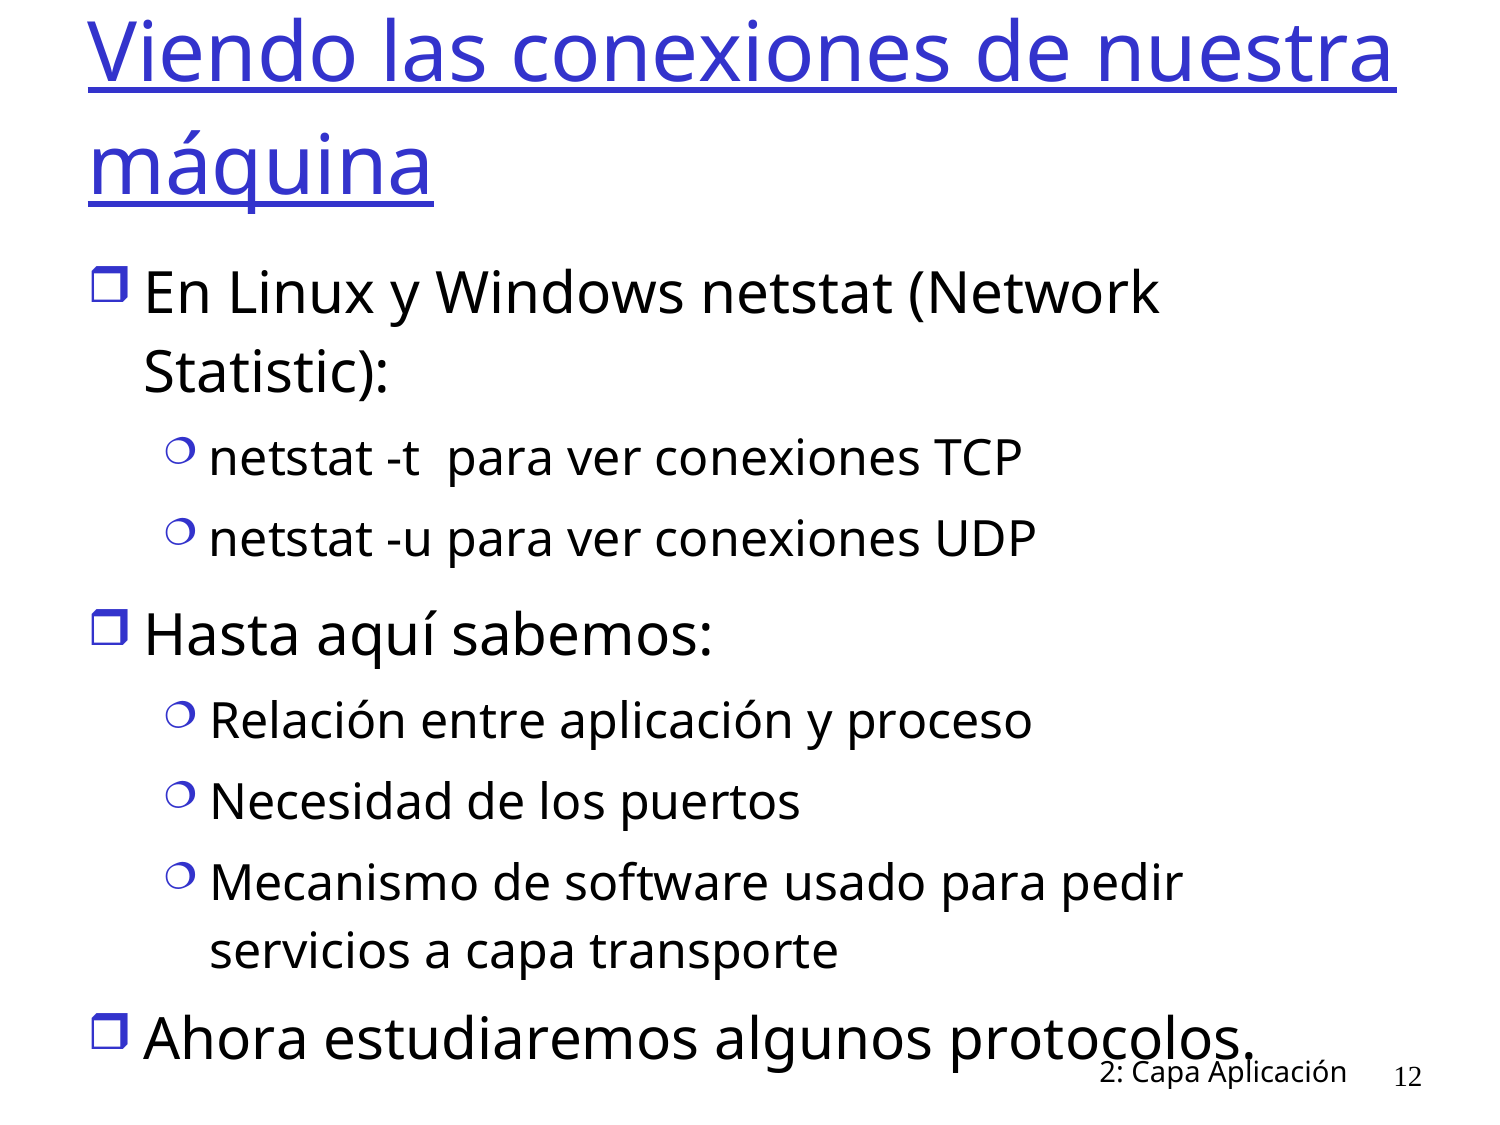

# Viendo las conexiones de nuestra máquina
En Linux y Windows netstat (Network Statistic):
netstat -t para ver conexiones TCP
netstat -u para ver conexiones UDP
Hasta aquí sabemos:
Relación entre aplicación y proceso
Necesidad de los puertos
Mecanismo de software usado para pedir servicios a capa transporte
Ahora estudiaremos algunos protocolos.